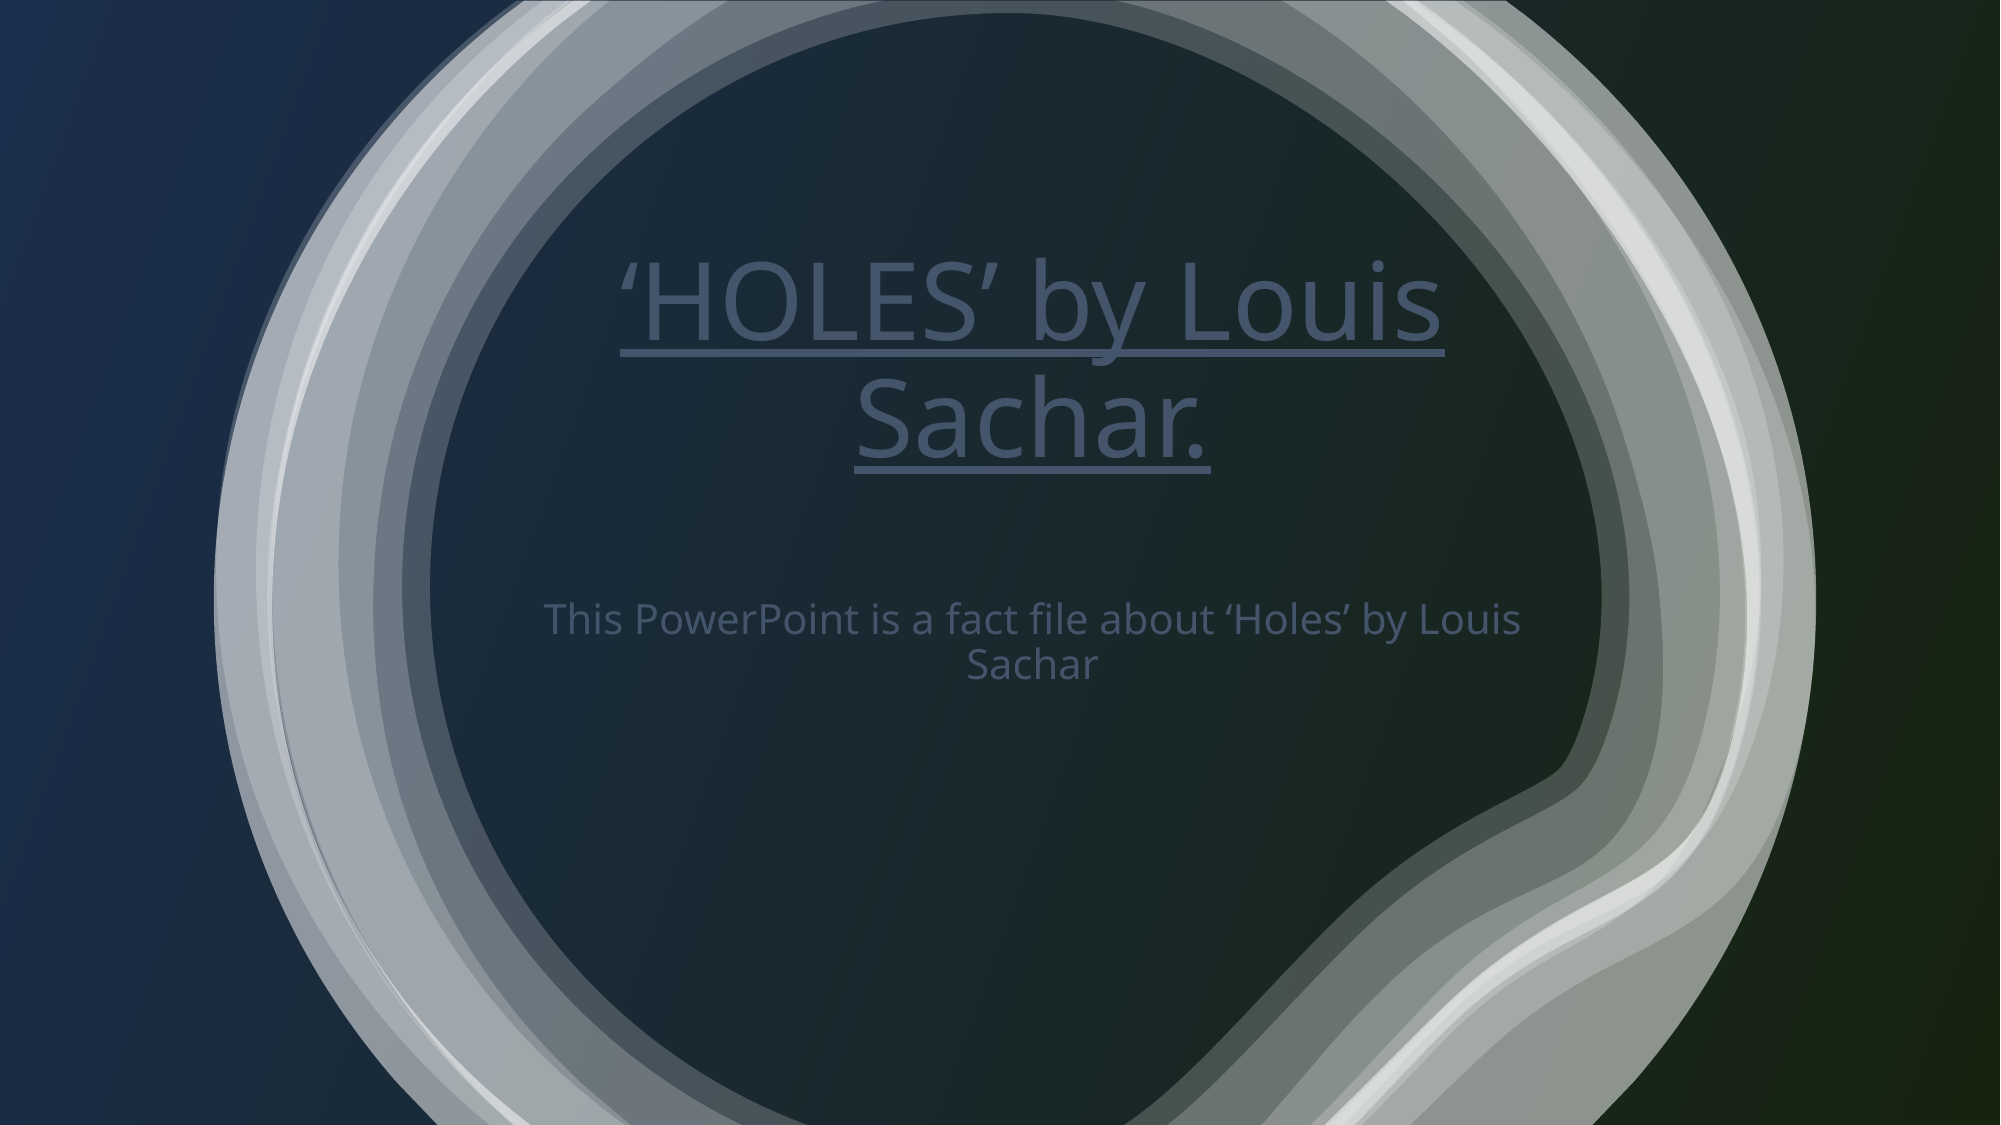

# ‘HOLES’ by Louis Sachar. This PowerPoint is a fact file about ‘Holes’ by Louis Sachar